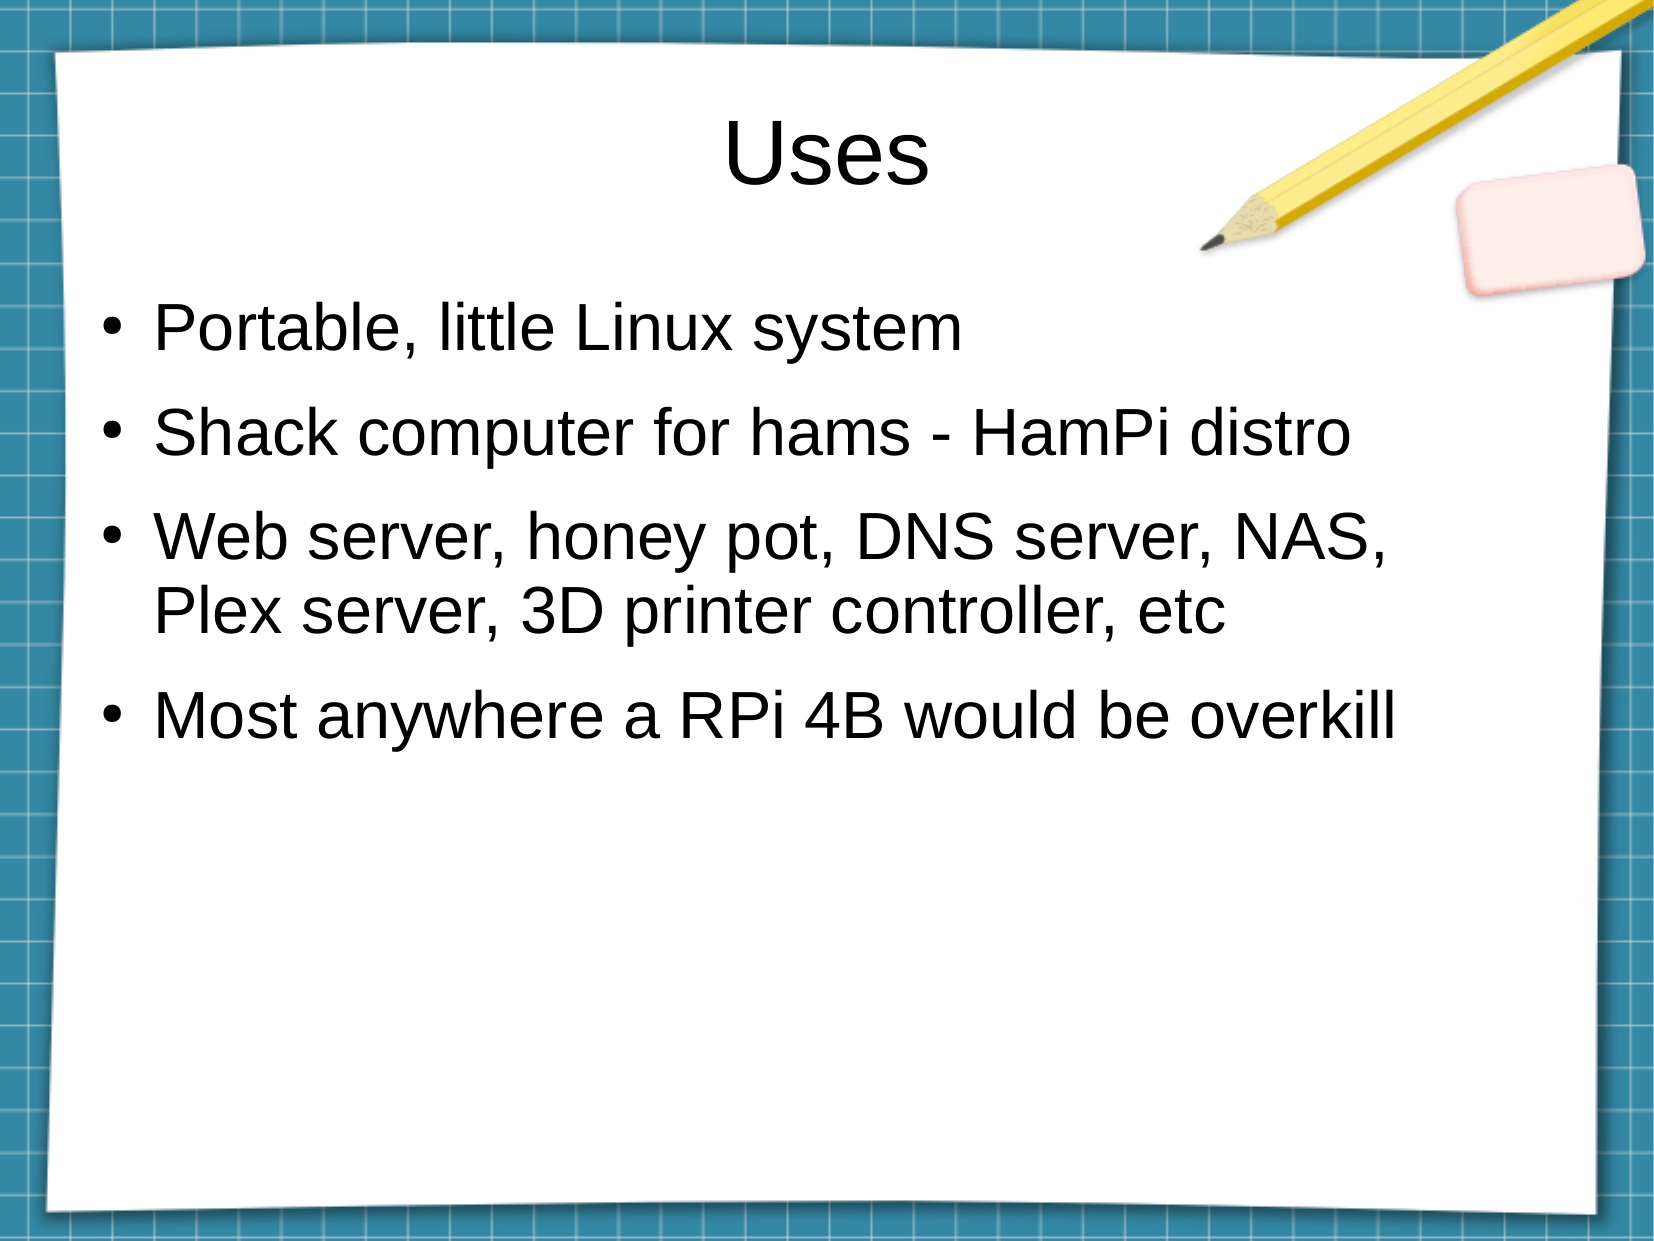

# Uses
Portable, little Linux system
Shack computer for hams - HamPi distro
Web server, honey pot, DNS server, NAS,
Plex server, 3D printer controller, etc
Most anywhere a RPi 4B would be overkill